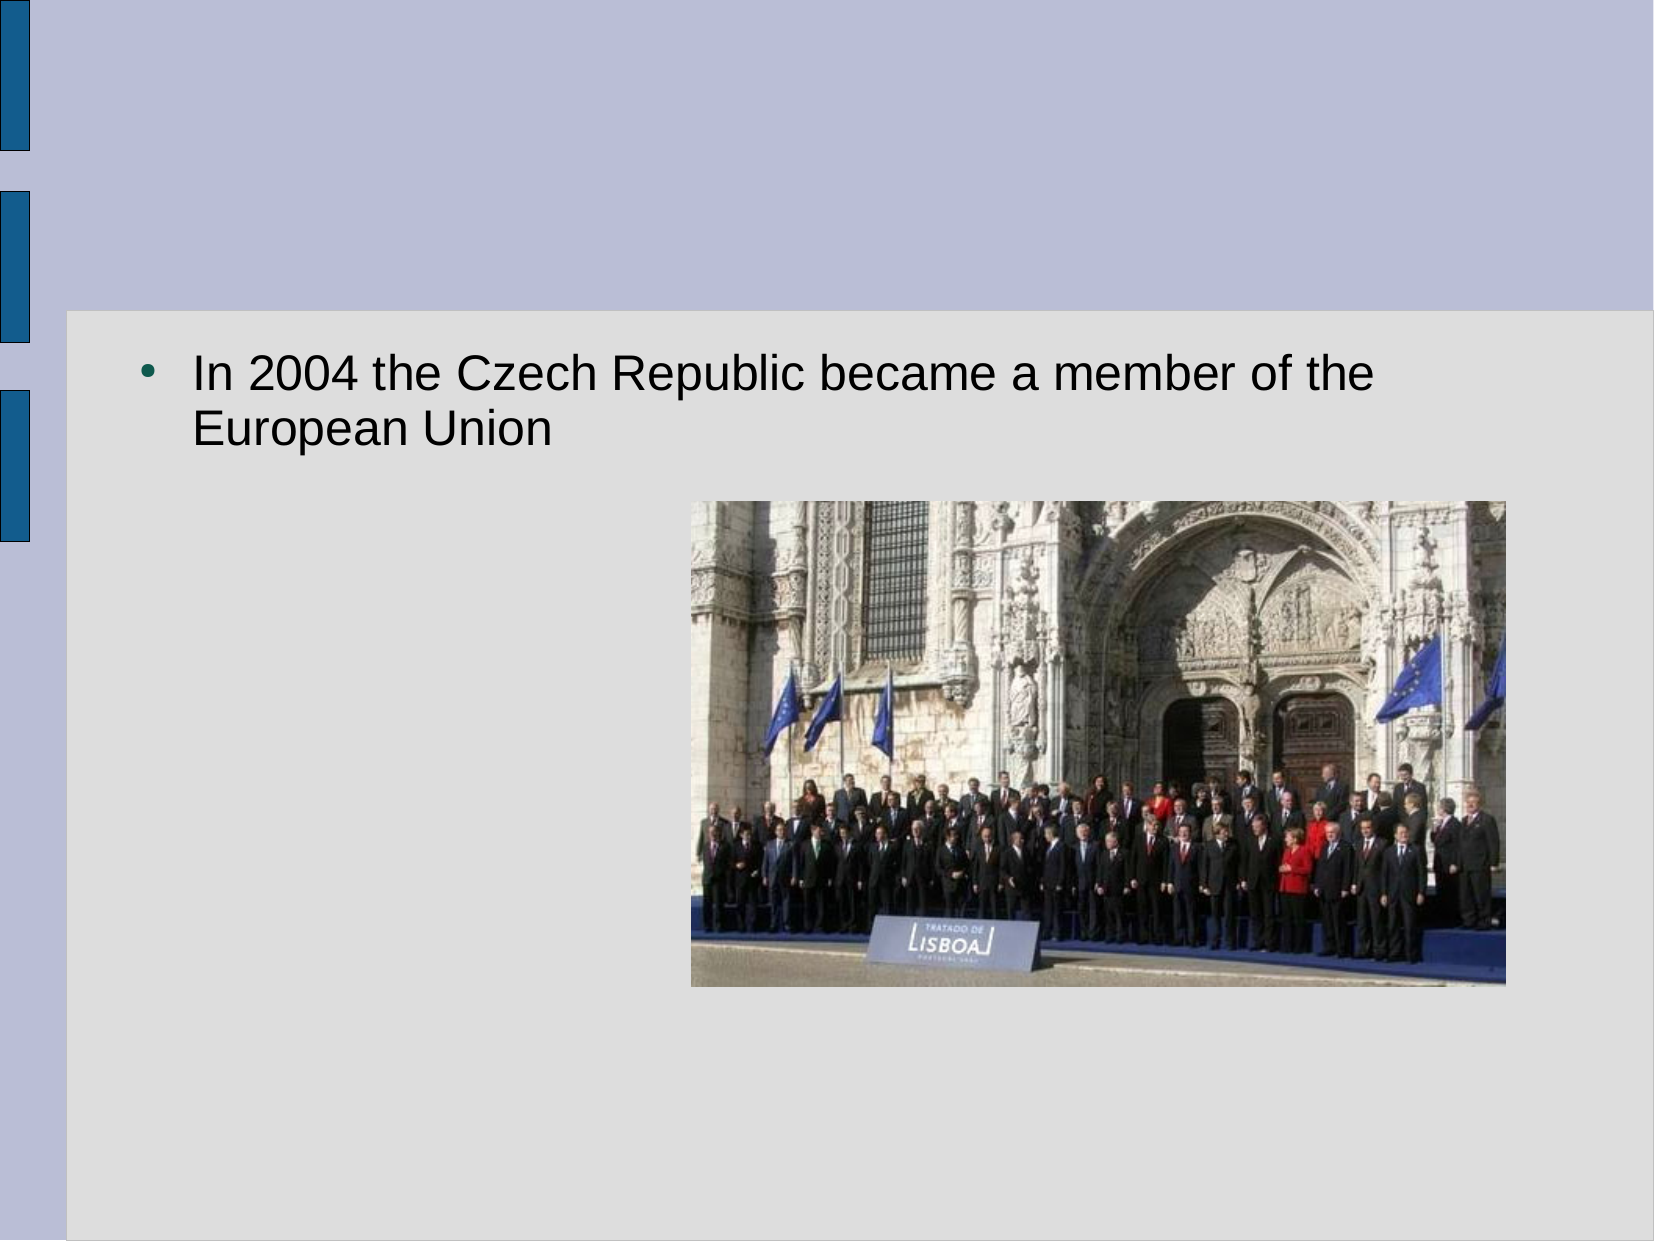

# In 2004 the Czech Republic became a member of the European Union